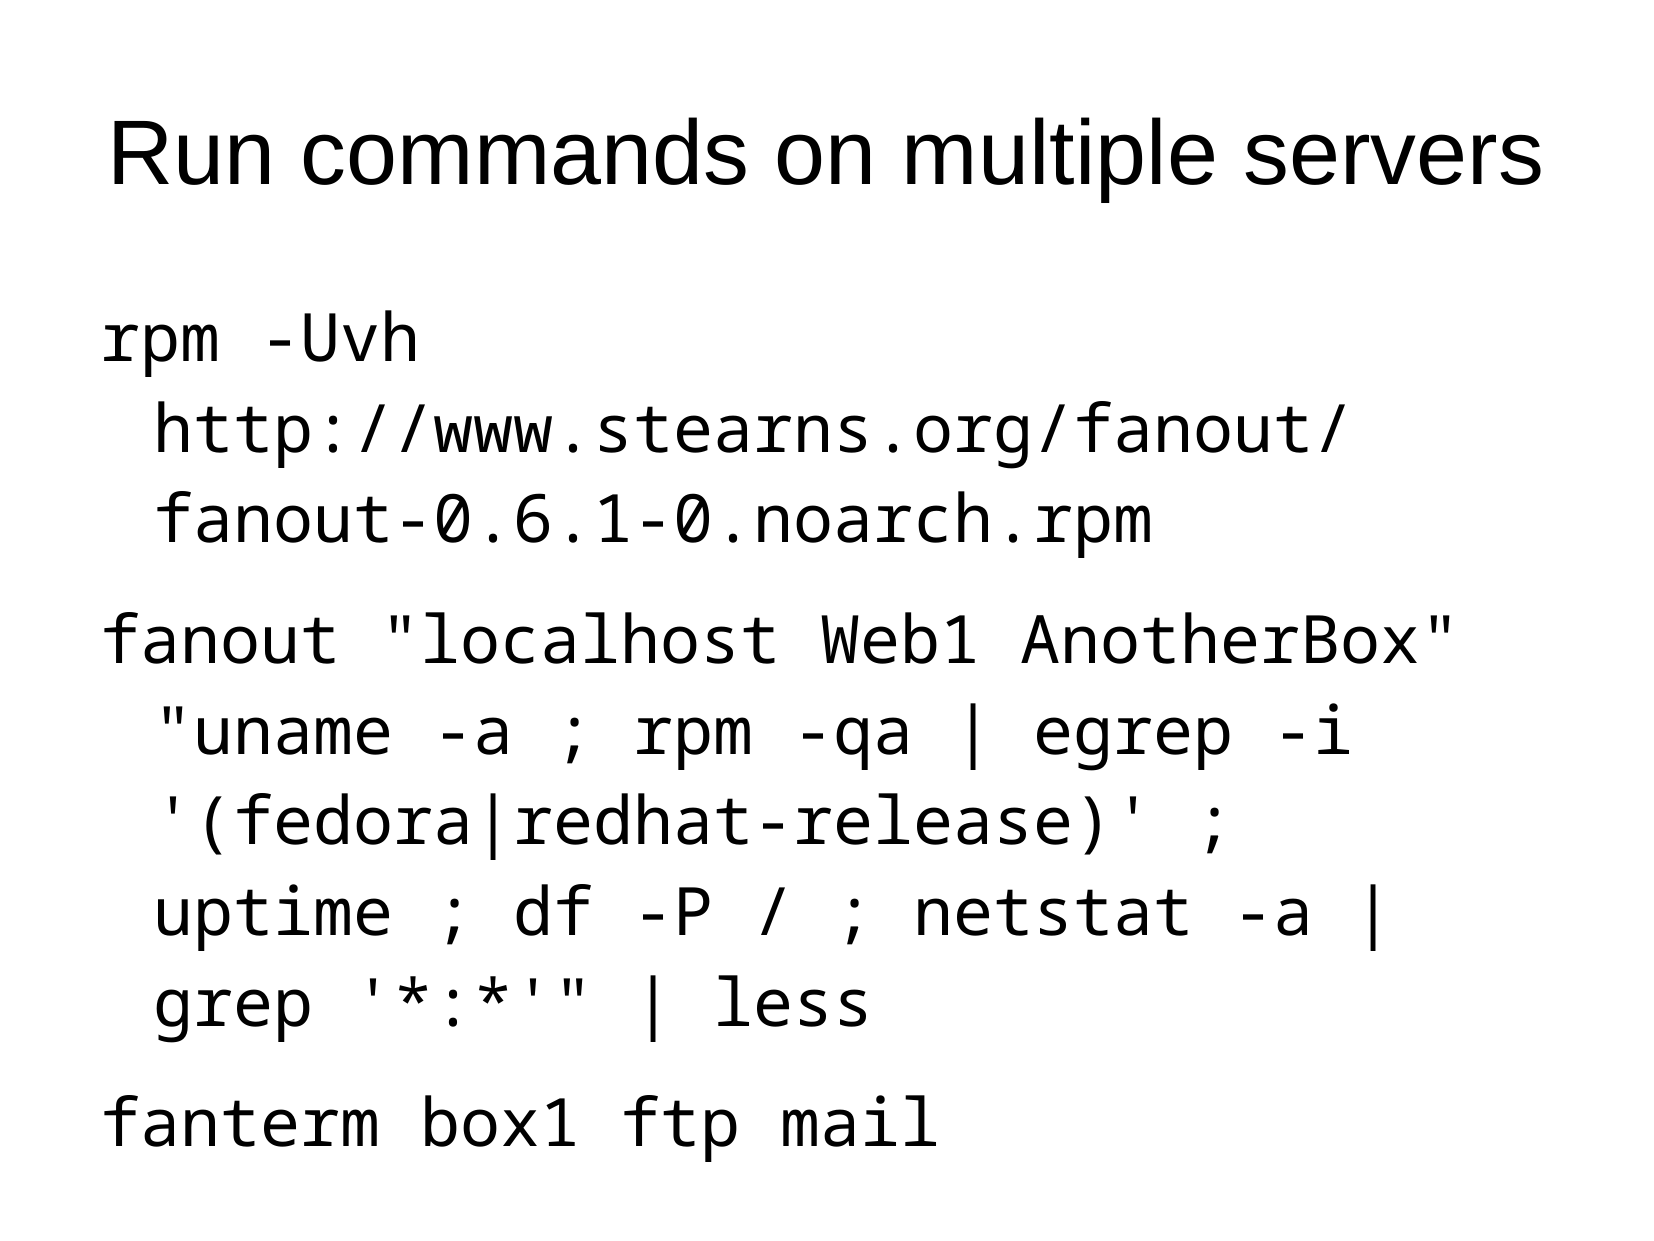

# Run commands on multiple servers
rpm -Uvh http://www.stearns.org/fanout/ fanout-0.6.1-0.noarch.rpm
fanout "localhost Web1 AnotherBox" "uname -a ; rpm -qa | egrep -i '(fedora|redhat-release)' ; uptime ; df -P / ; netstat -a | grep '*:*'" | less
fanterm box1 ftp mail